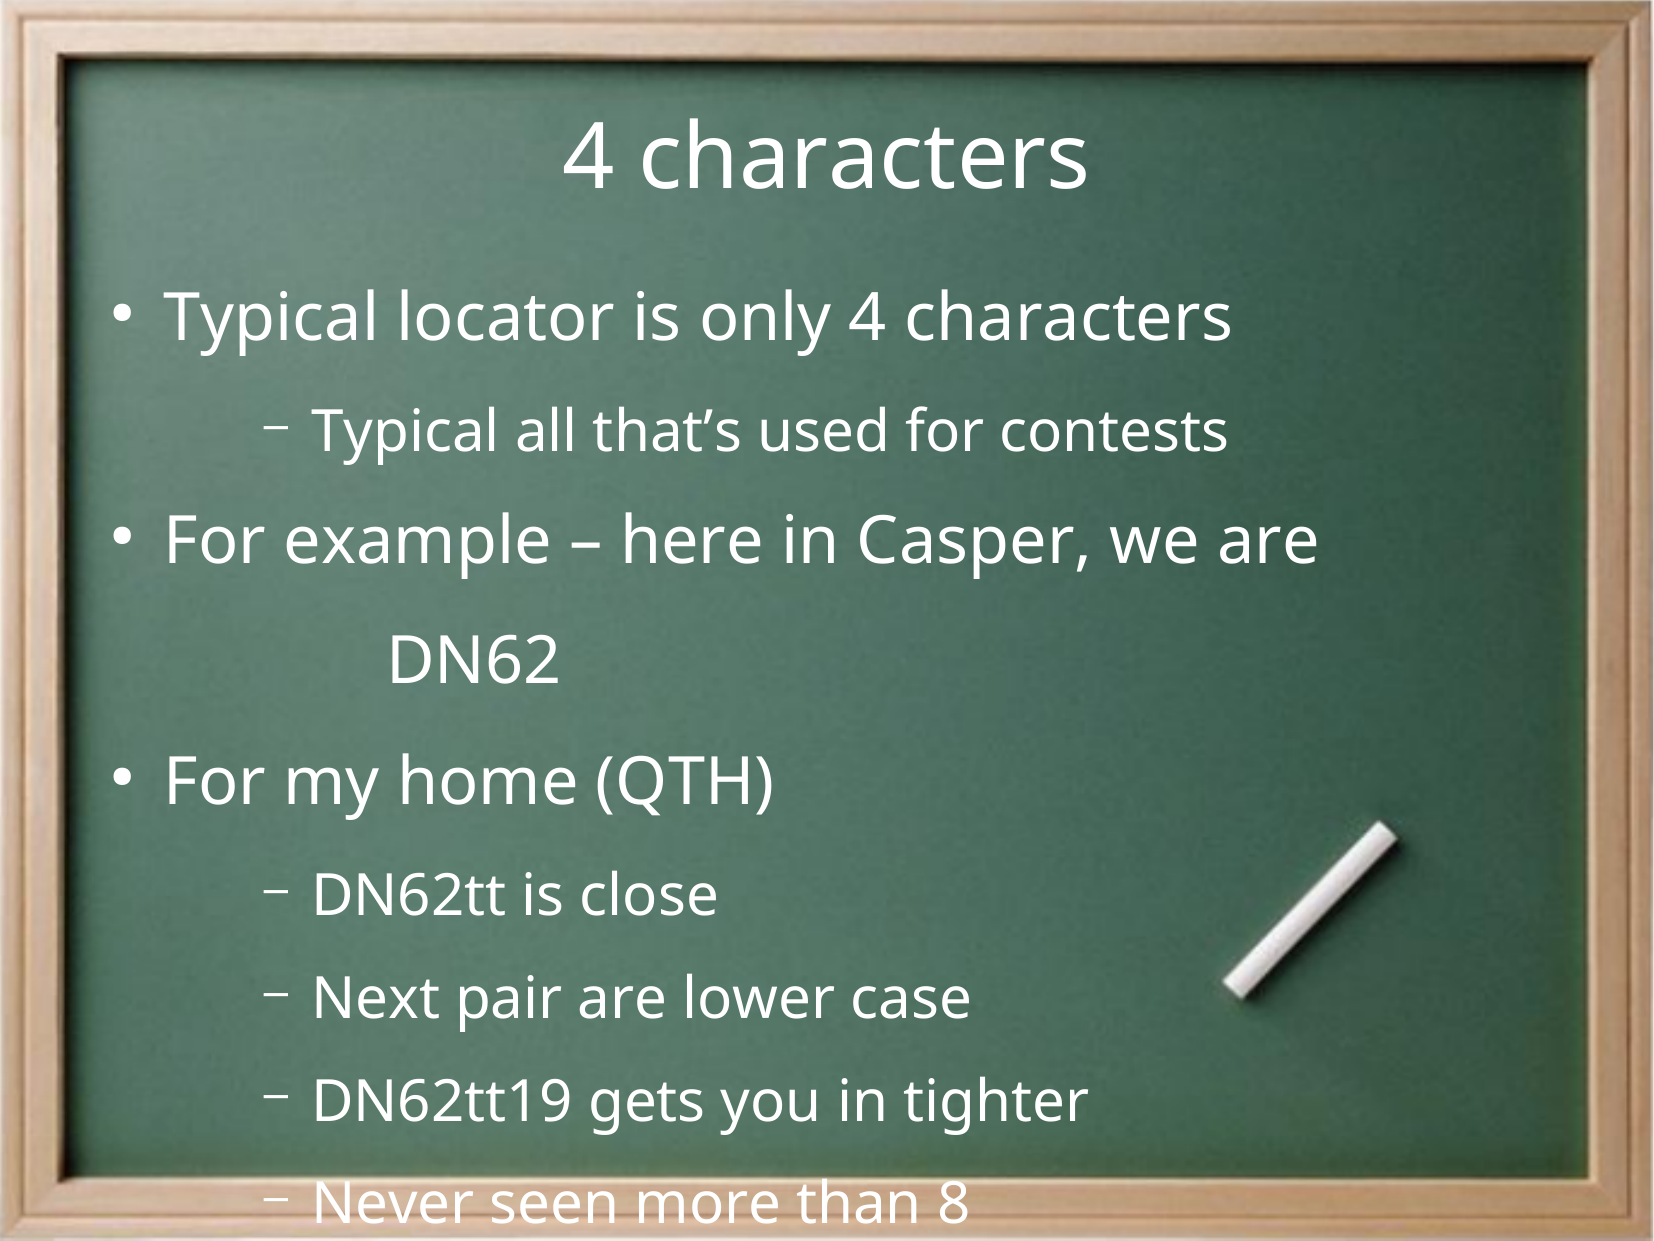

# 4 characters
Typical locator is only 4 characters
Typical all that’s used for contests
For example – here in Casper, we are
 DN62
For my home (QTH)
DN62tt is close
Next pair are lower case
DN62tt19 gets you in tighter
Never seen more than 8